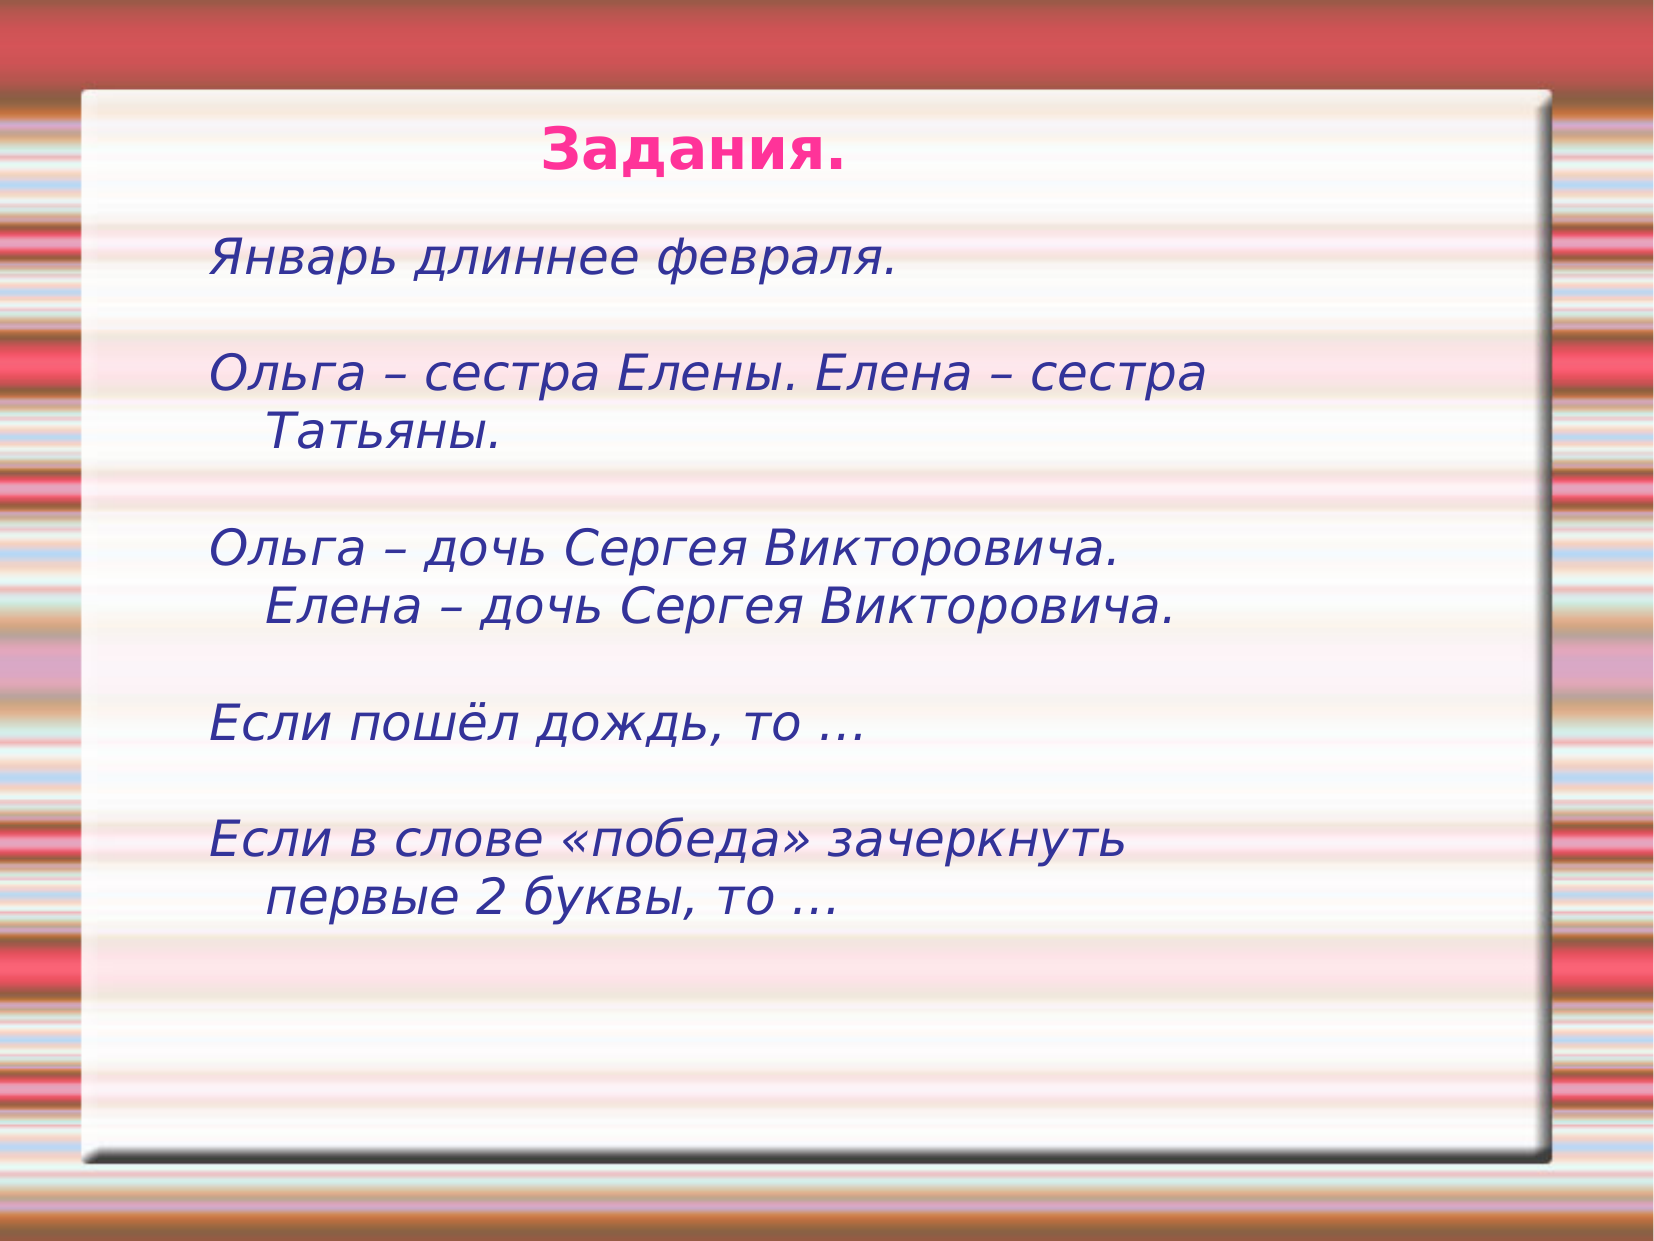

Задания.
Январь длиннее февраля.
Ольга – сестра Елены. Елена – сестра Татьяны.
Ольга – дочь Сергея Викторовича. Елена – дочь Сергея Викторовича.
Если пошёл дождь, то …
Если в слове «победа» зачеркнуть первые 2 буквы, то …